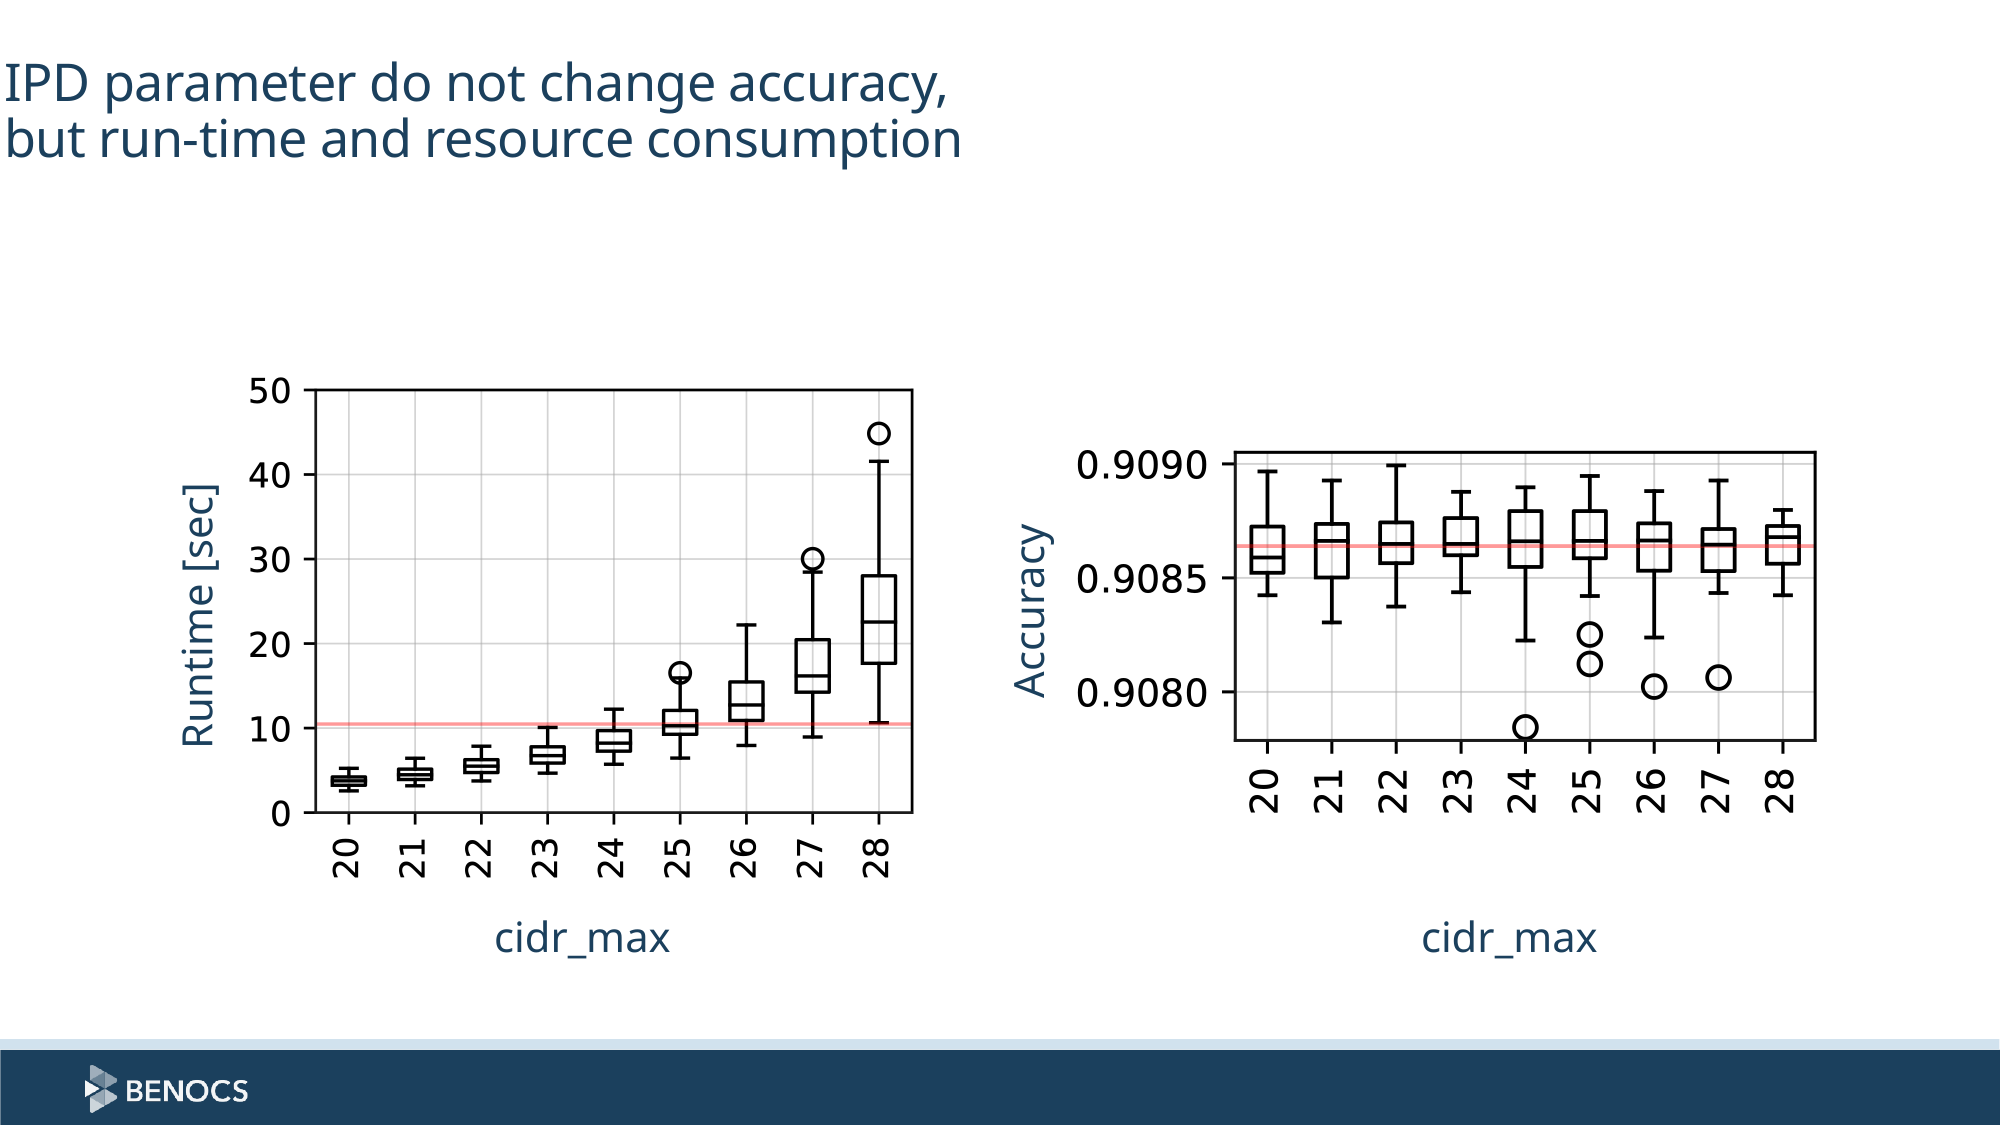

# IPD parameter do not change accuracy, but run-time and resource consumption
Accuracy
Runtime [sec]
cidr_max
cidr_max